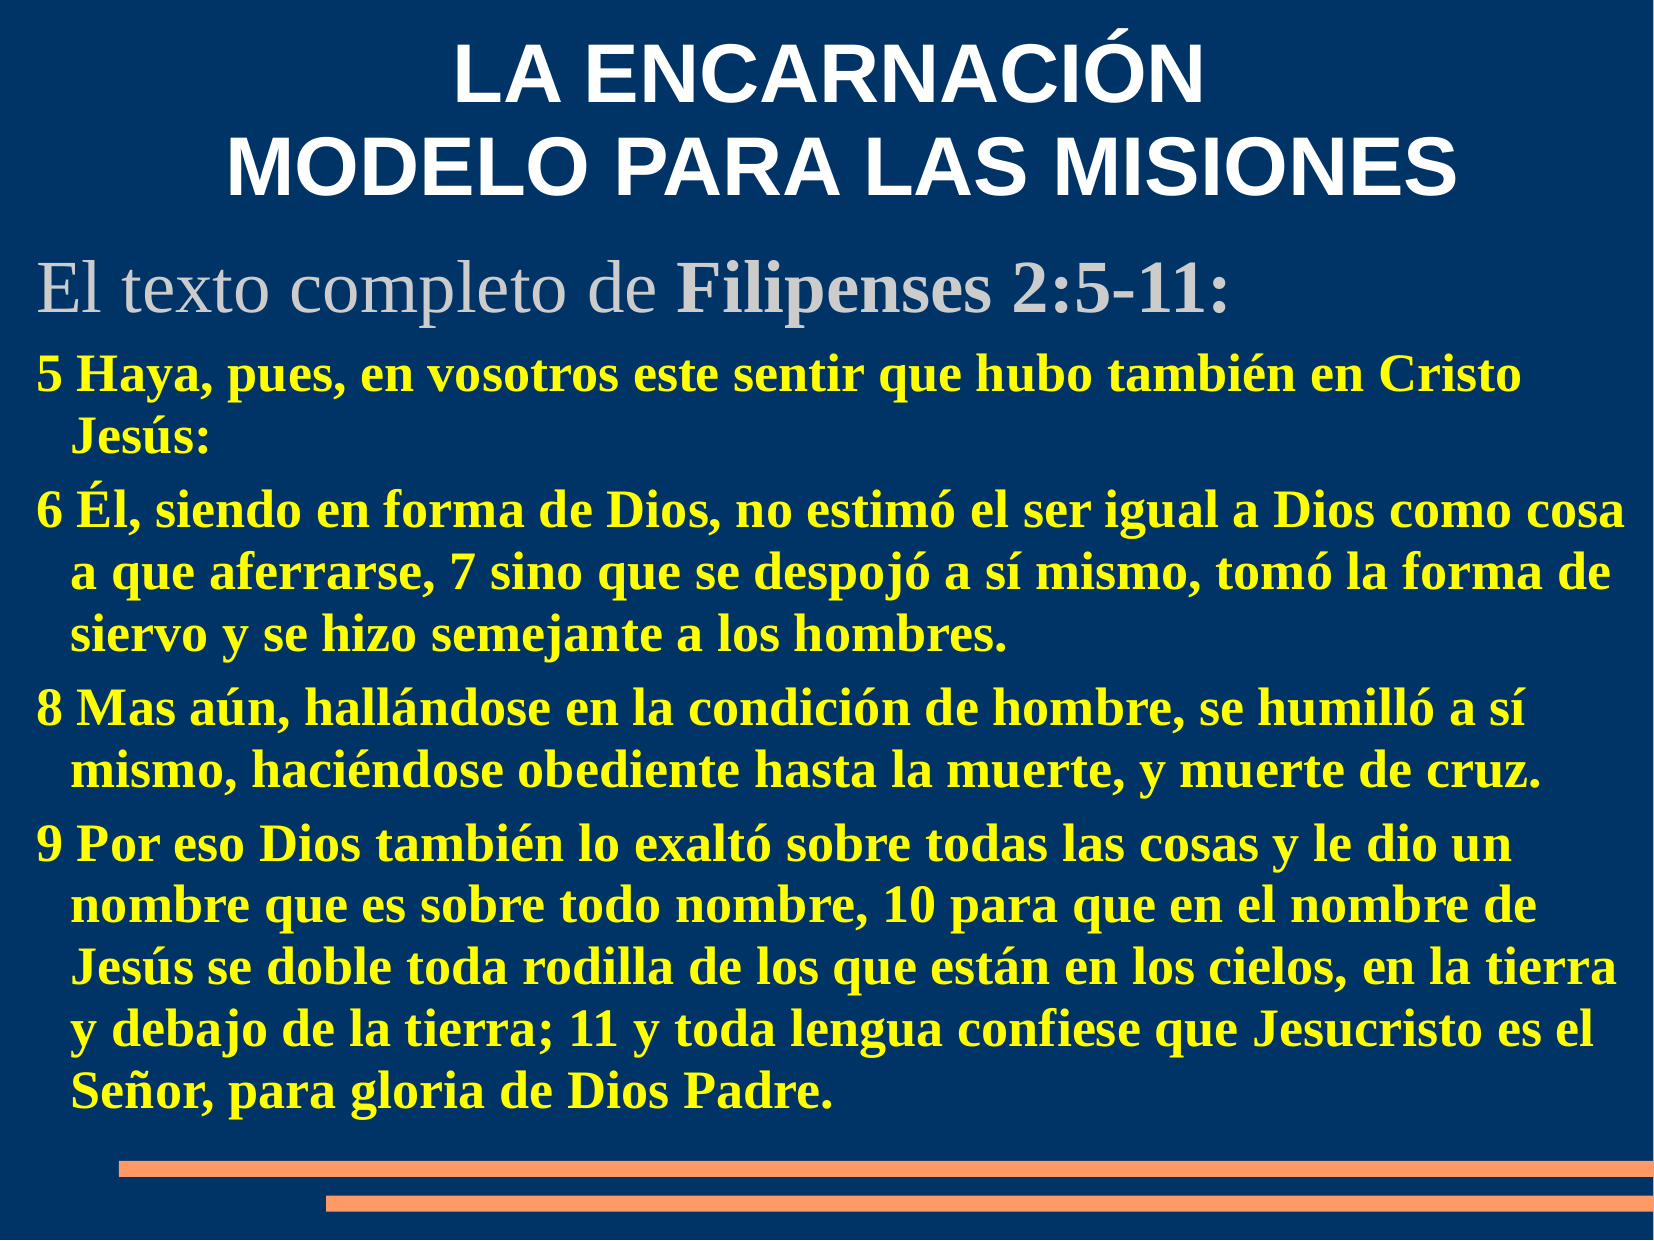

# LA ENCARNACIÓN MODELO PARA LAS MISIONES
El texto completo de Filipenses 2:5-11:
5 Haya, pues, en vosotros este sentir que hubo también en Cristo Jesús:
6 Él, siendo en forma de Dios, no estimó el ser igual a Dios como cosa a que aferrarse, 7 sino que se despojó a sí mismo, tomó la forma de siervo y se hizo semejante a los hombres.
8 Mas aún, hallándose en la condición de hombre, se humilló a sí mismo, haciéndose obediente hasta la muerte, y muerte de cruz.
9 Por eso Dios también lo exaltó sobre todas las cosas y le dio un nombre que es sobre todo nombre, 10 para que en el nombre de Jesús se doble toda rodilla de los que están en los cielos, en la tierra y debajo de la tierra; 11 y toda lengua confiese que Jesucristo es el Señor, para gloria de Dios Padre.